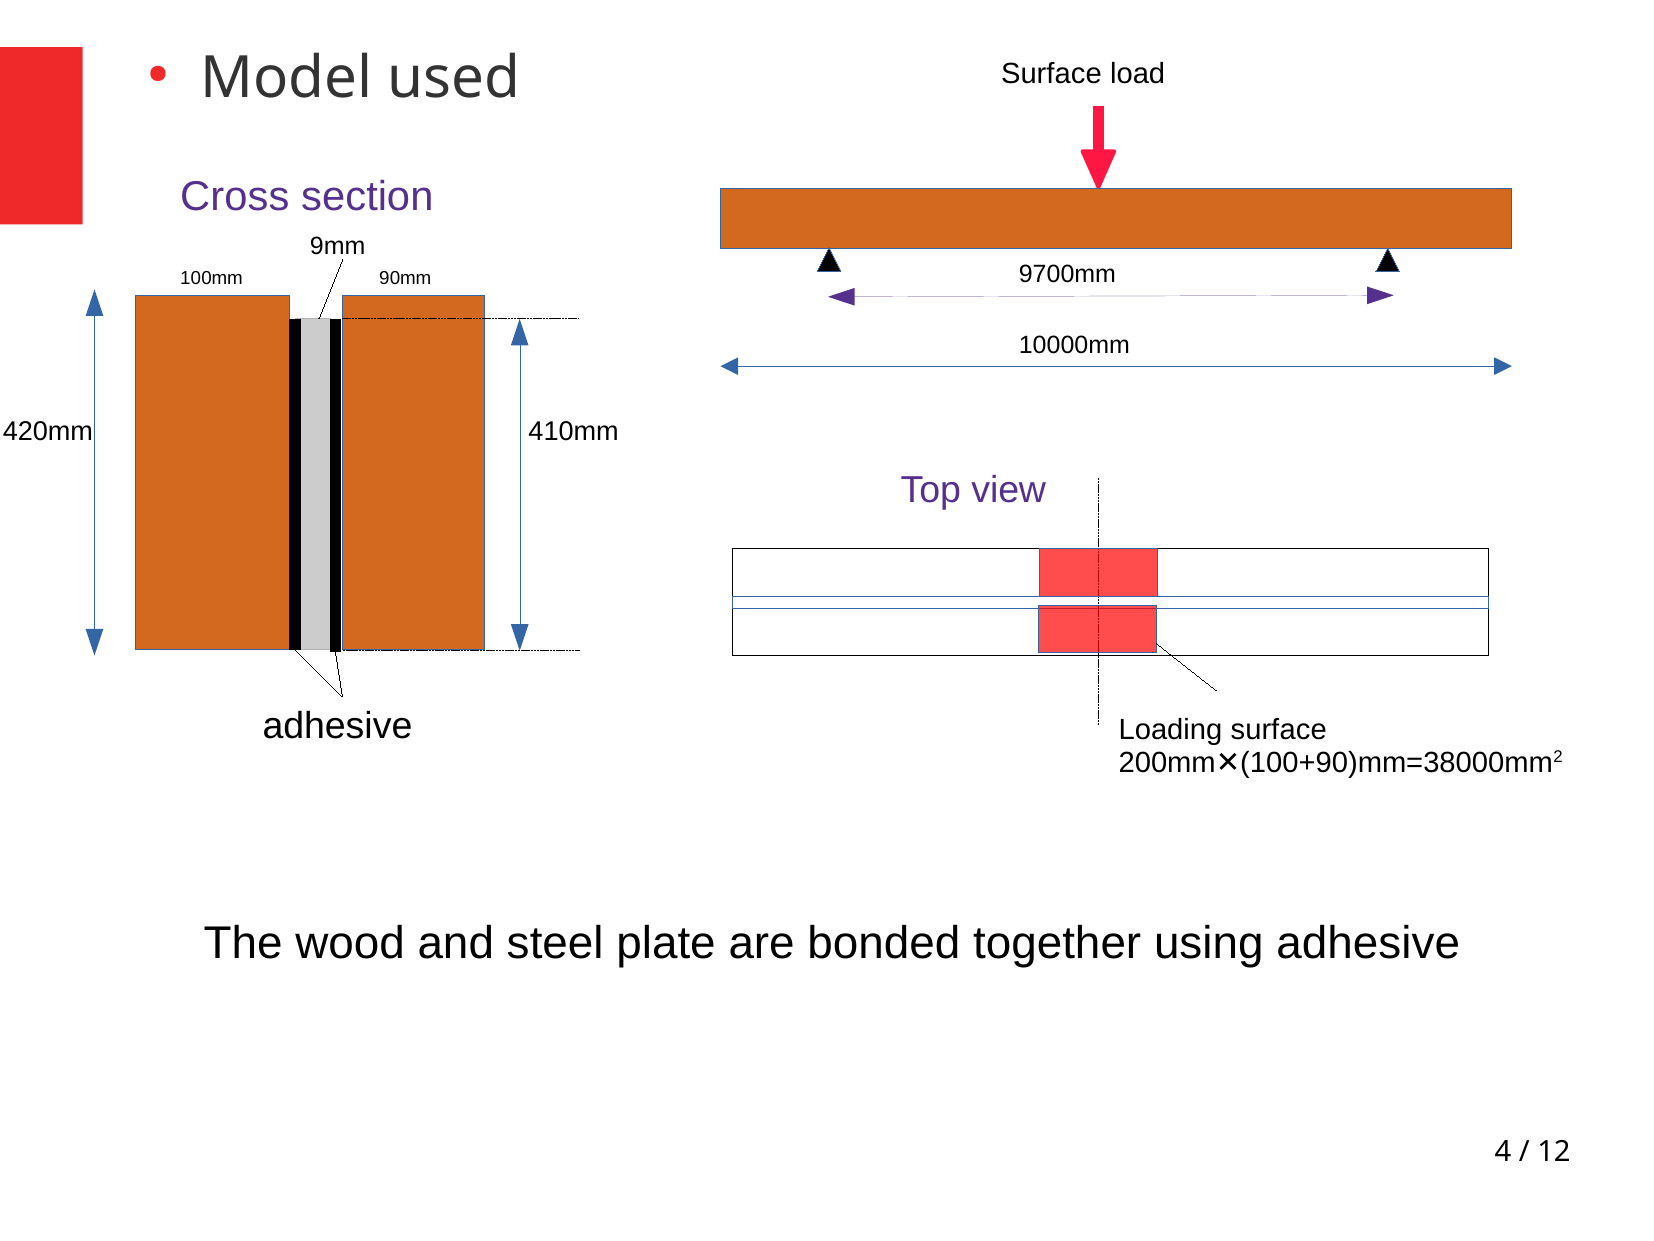

#
Model used
Surface load
Cross section
9mm
adhesive
9700mm
100mm 90mm
10000mm
420mm 410mm
Top view
Loading surface
200mm✕(100+90)mm=38000mm2
The wood and steel plate are bonded together using adhesive
4